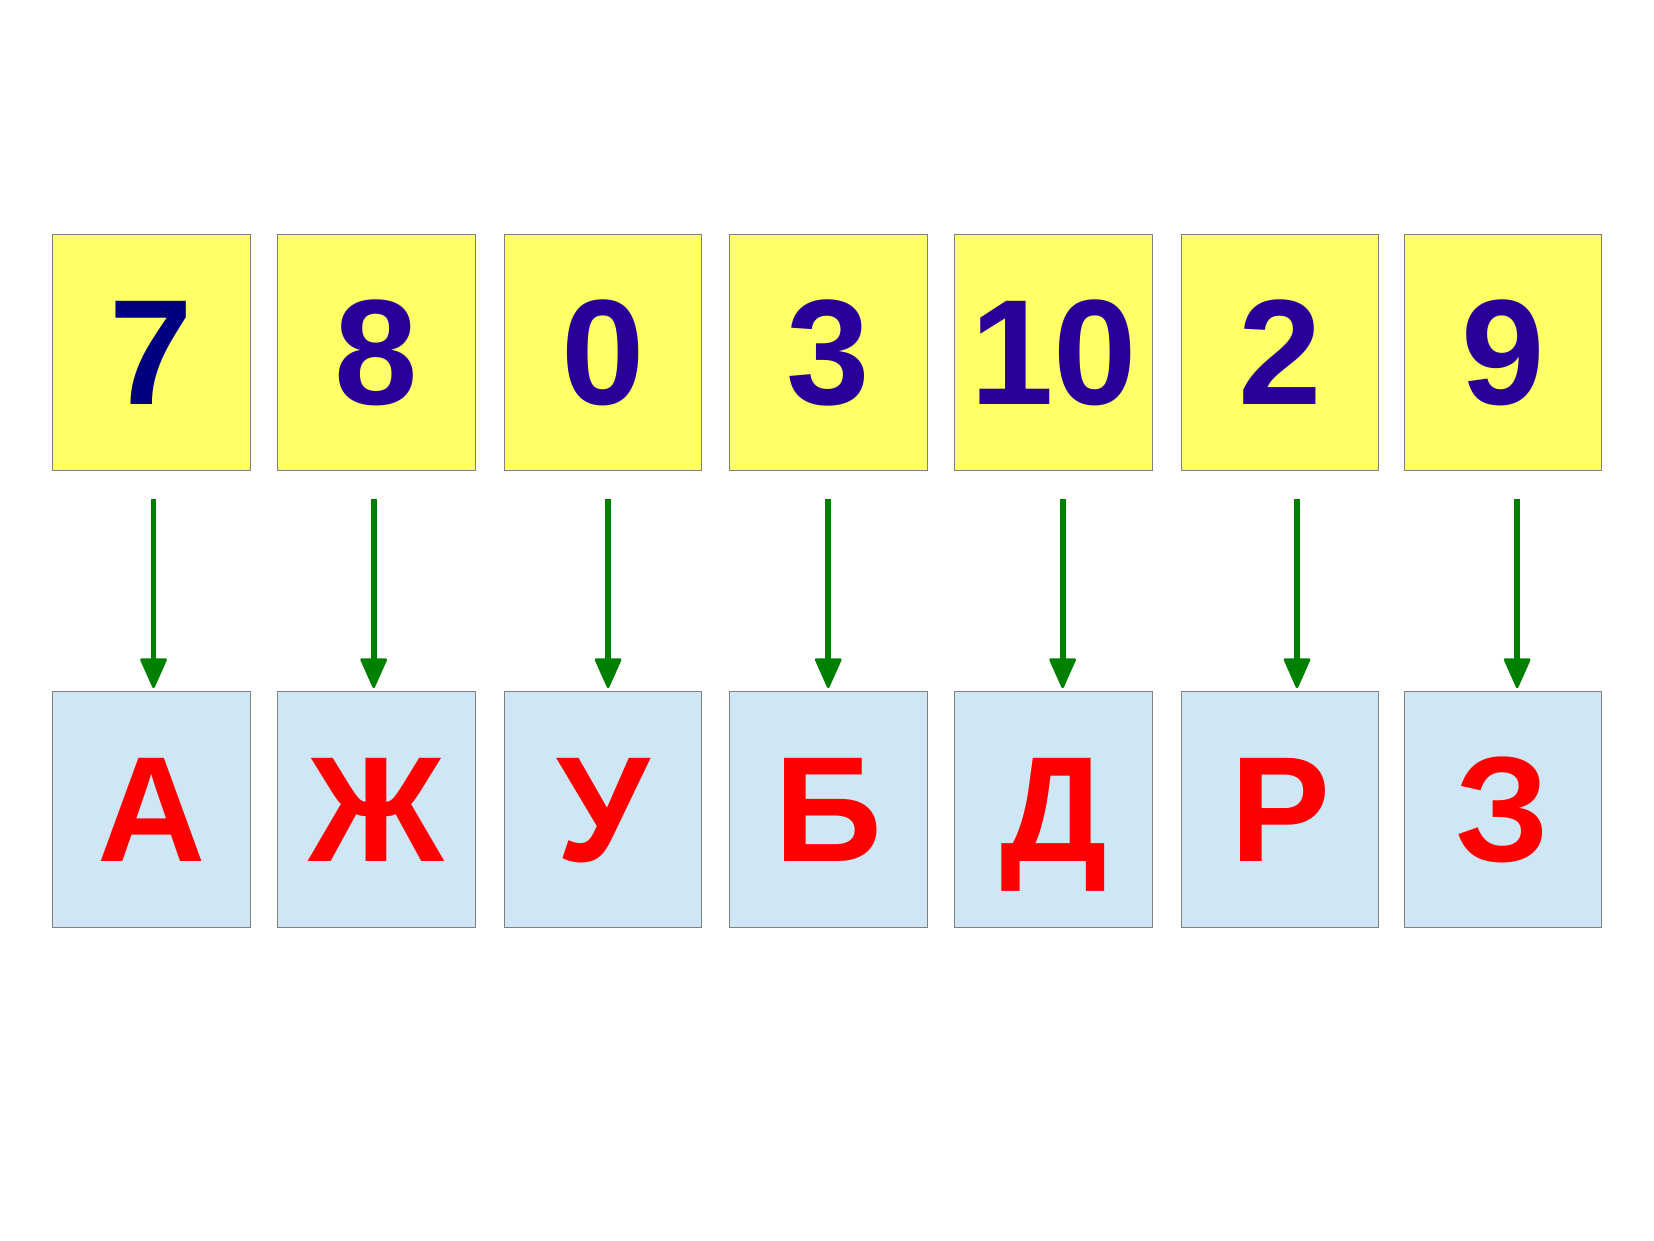

7
8
0
3
10
2
9
А
Ж
У
Б
Д
Р
З